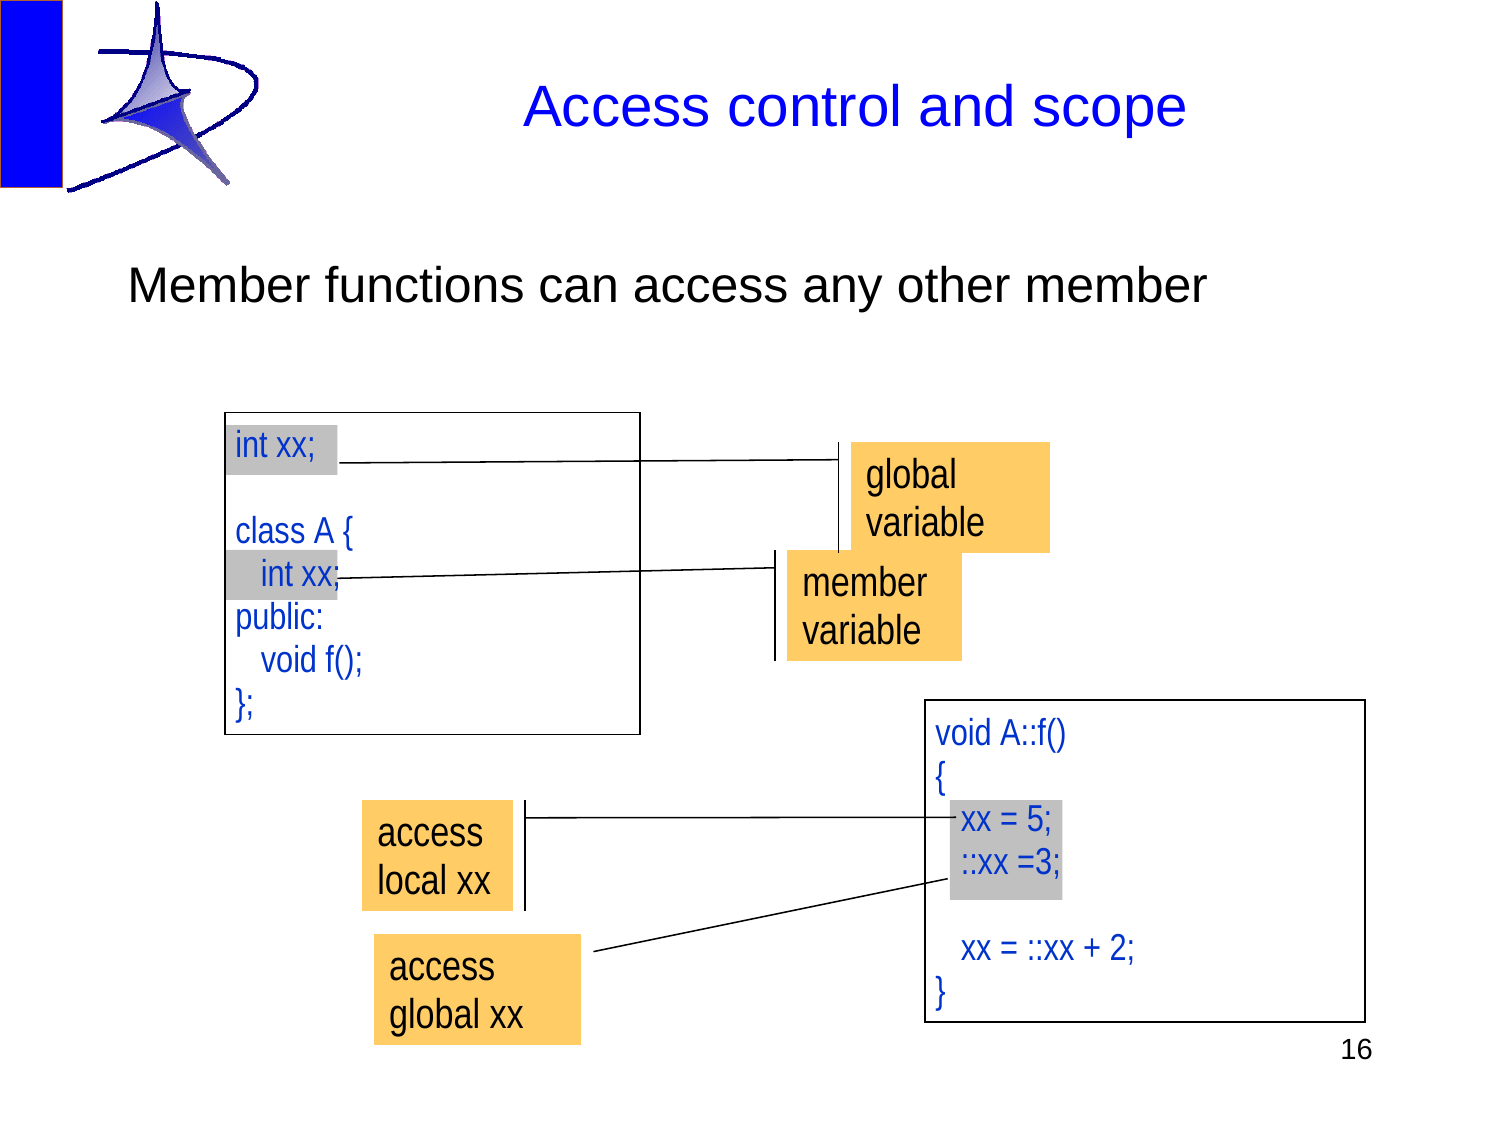

# Access control and scope
Member functions can access any other member
int xx;
class A {
 int xx;
public:
 void f();
};
global variable
member variable
void A::f()
{
 xx = 5;
 ::xx =3;
 xx = ::xx + 2;
}
access local xx
access global xx
16